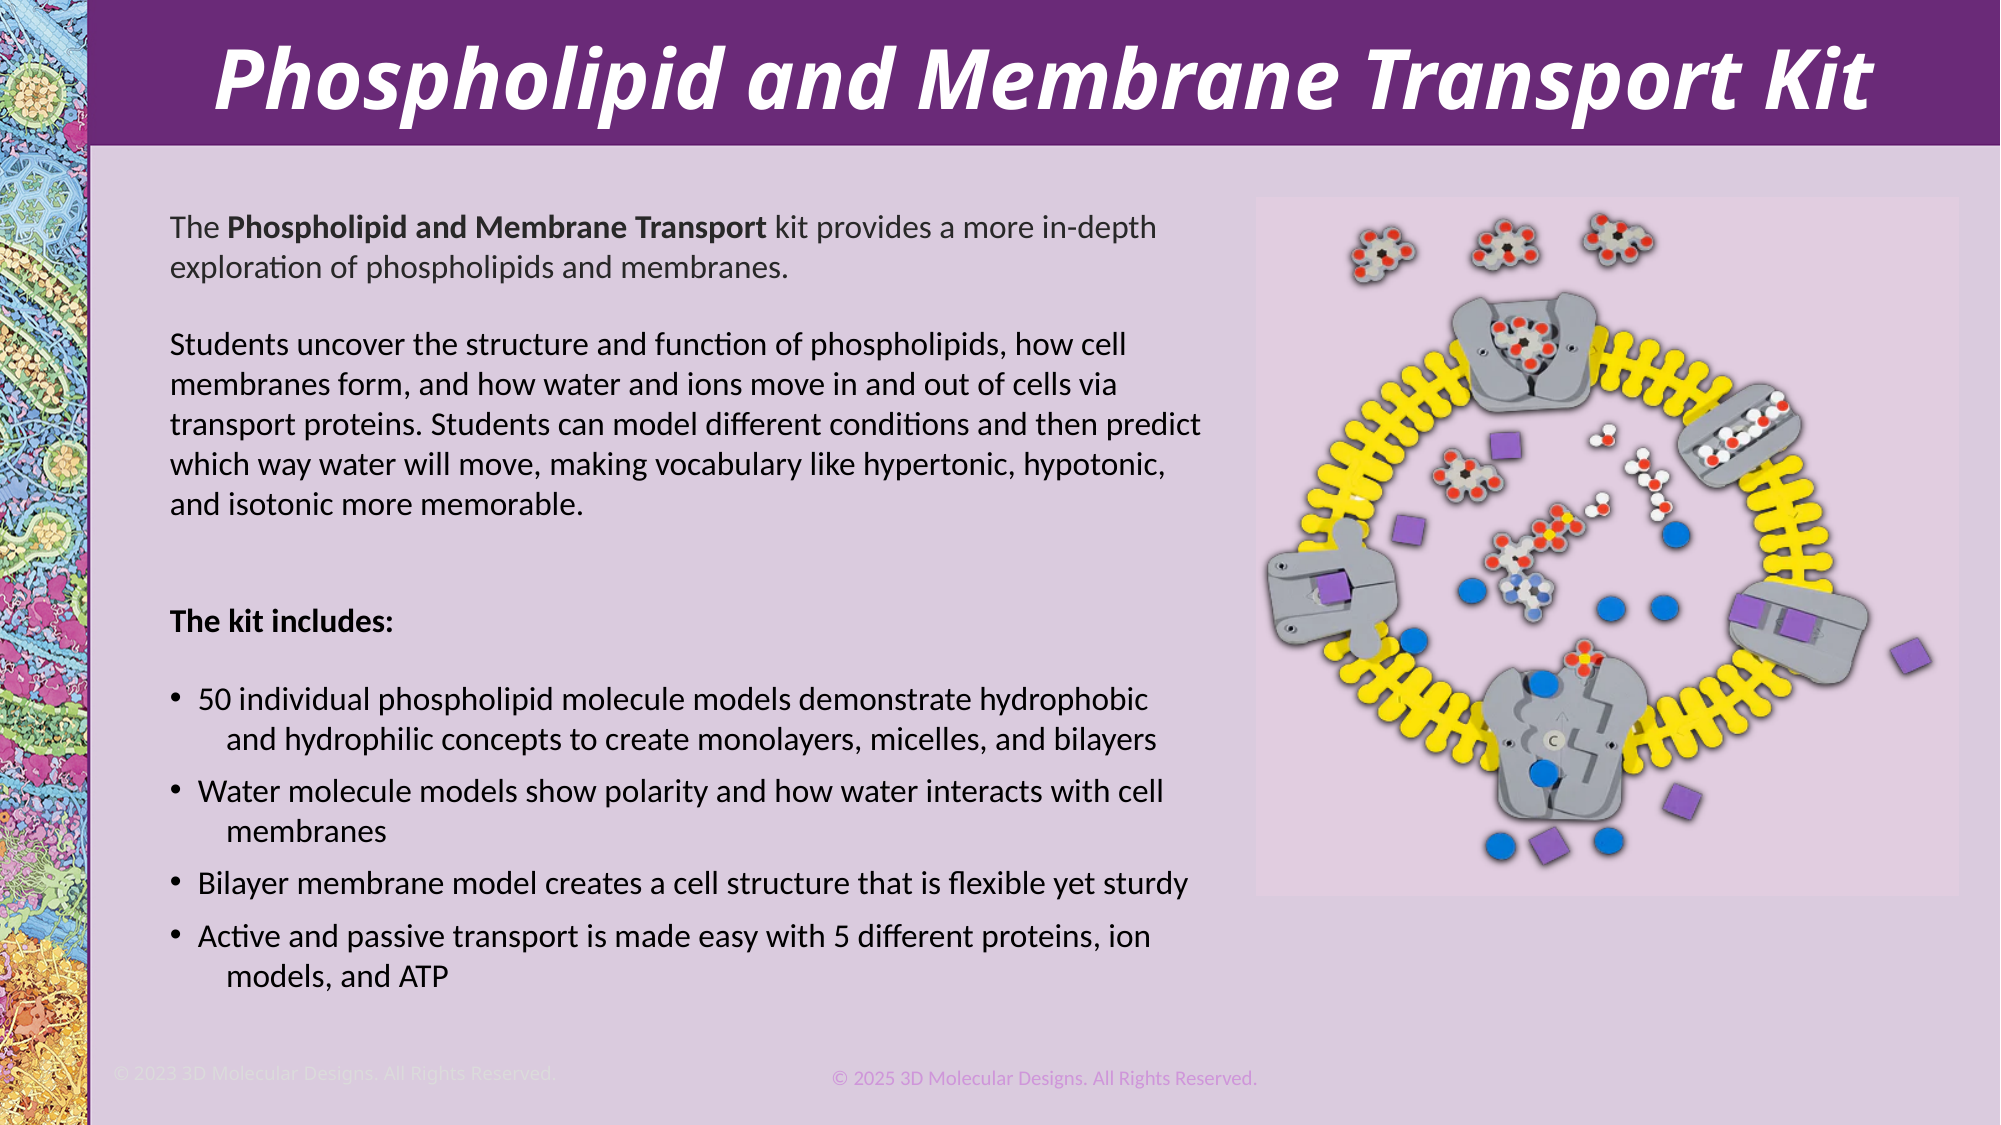

# Phospholipid and Membrane Transport Kit
The Phospholipid and Membrane Transport kit provides a more in-depth exploration of phospholipids and membranes.
Students uncover the structure and function of phospholipids, how cell membranes form, and how water and ions move in and out of cells via transport proteins. Students can model different conditions and then predict which way water will move, making vocabulary like hypertonic, hypotonic, and isotonic more memorable.
The kit includes:
50 individual phospholipid molecule models demonstrate hydrophobic and hydrophilic concepts to create monolayers, micelles, and bilayers
Water molecule models show polarity and how water interacts with cell membranes
Bilayer membrane model creates a cell structure that is flexible yet sturdy
Active and passive transport is made easy with 5 different proteins, ion models, and ATP
© 2023 3D Molecular Designs. All Rights Reserved.